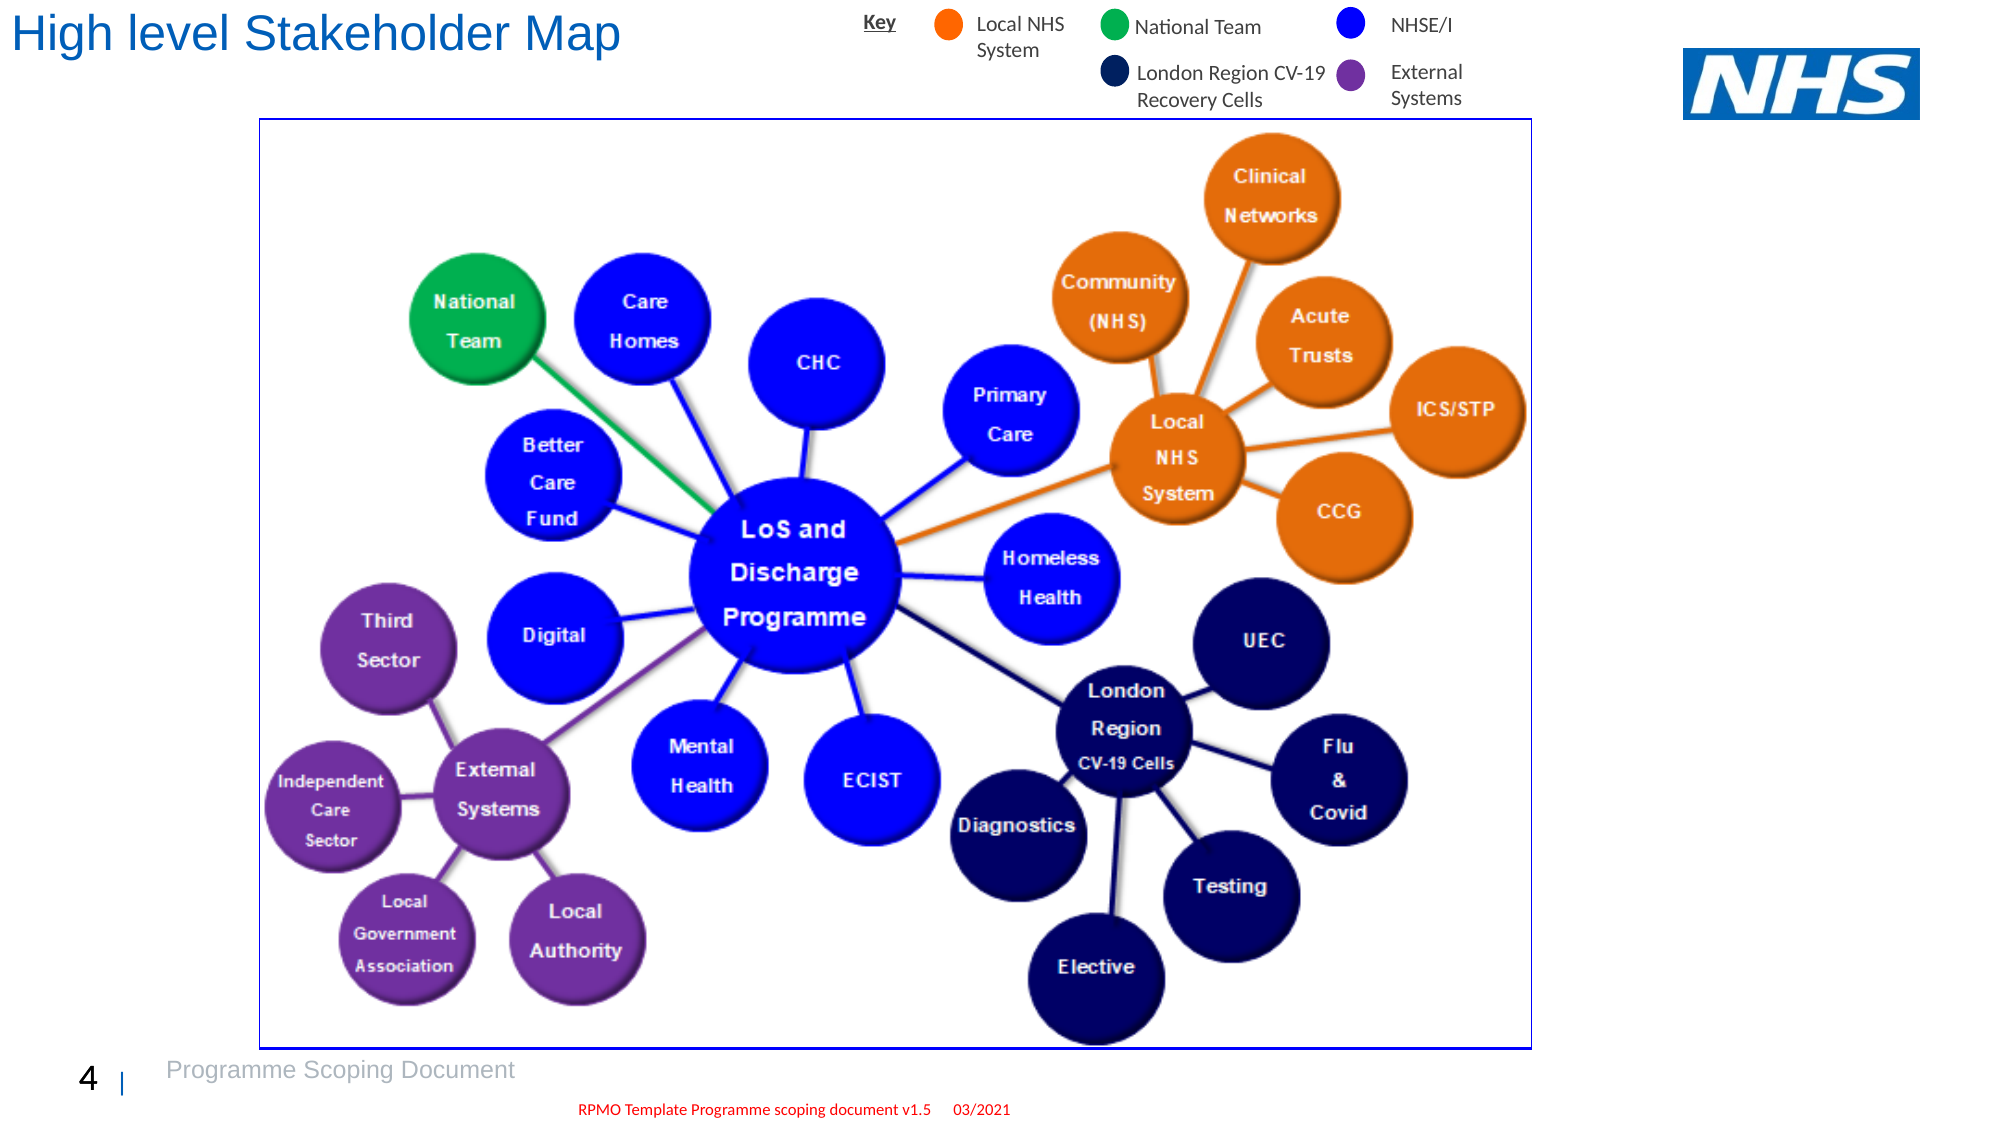

Key
# High level Stakeholder Map
Local NHS System
NHSE/I
National Team
External Systems
London Region CV-19 Recovery Cells
HCC Programmes
Health and Care in the Community (HCC)
Programme Scoping Document